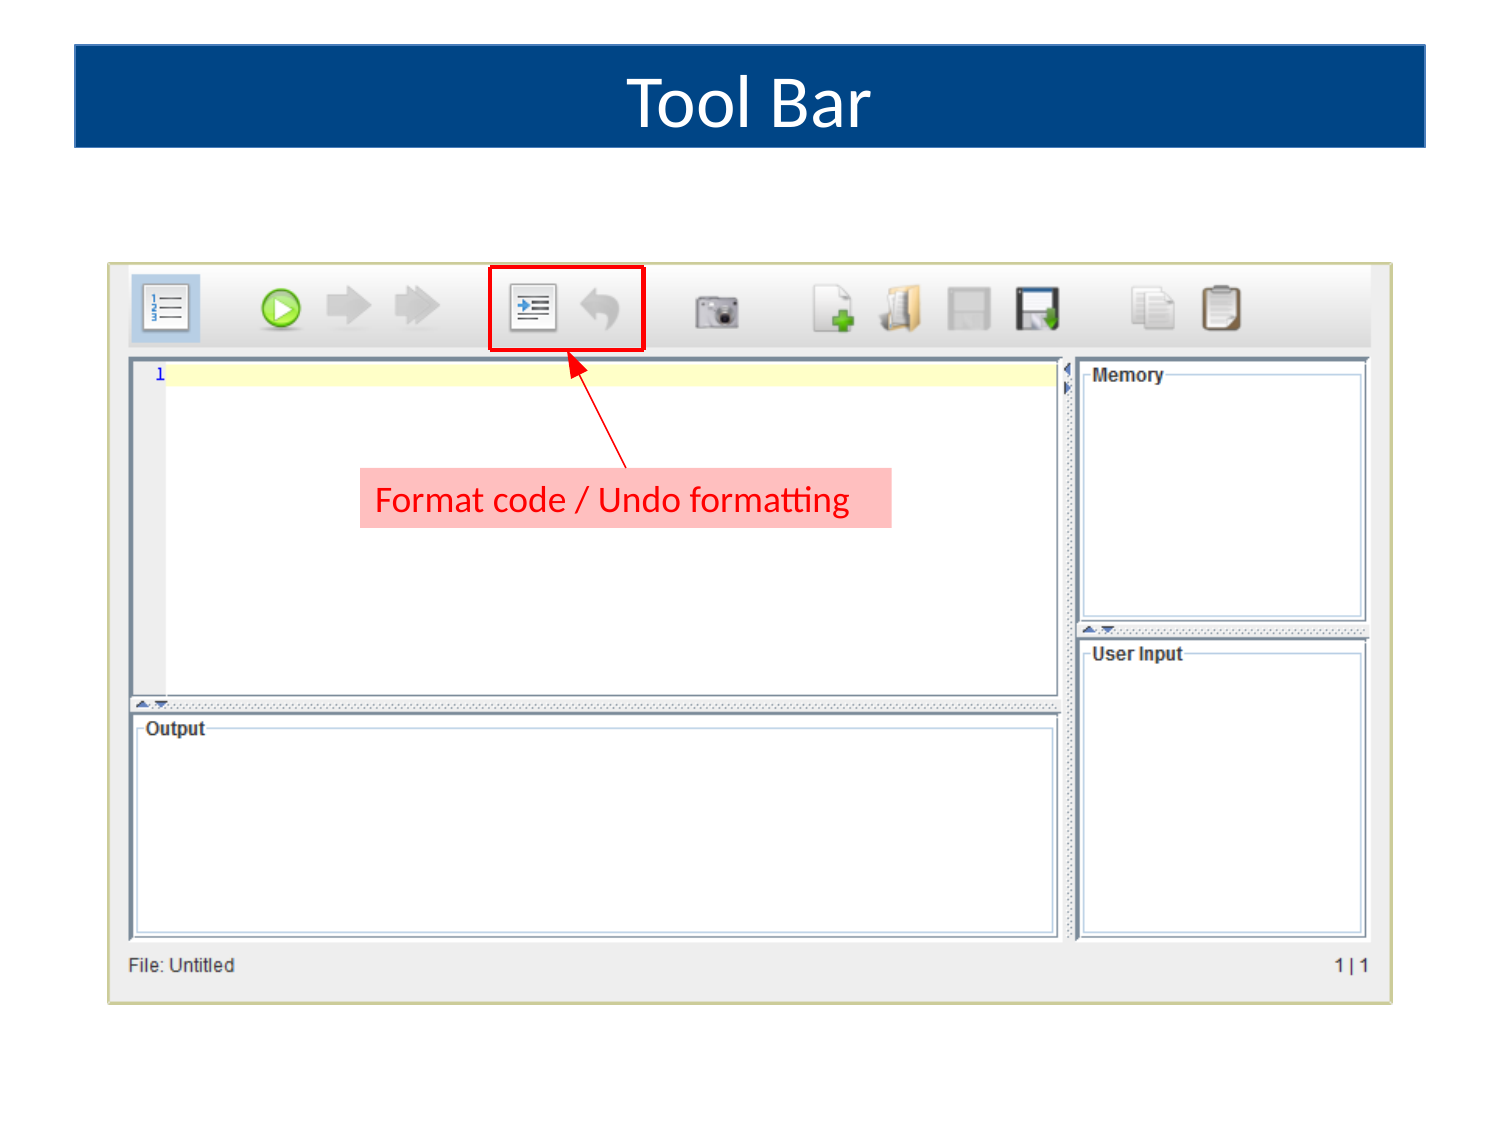

# Tool Bar
Format code / Undo formatting